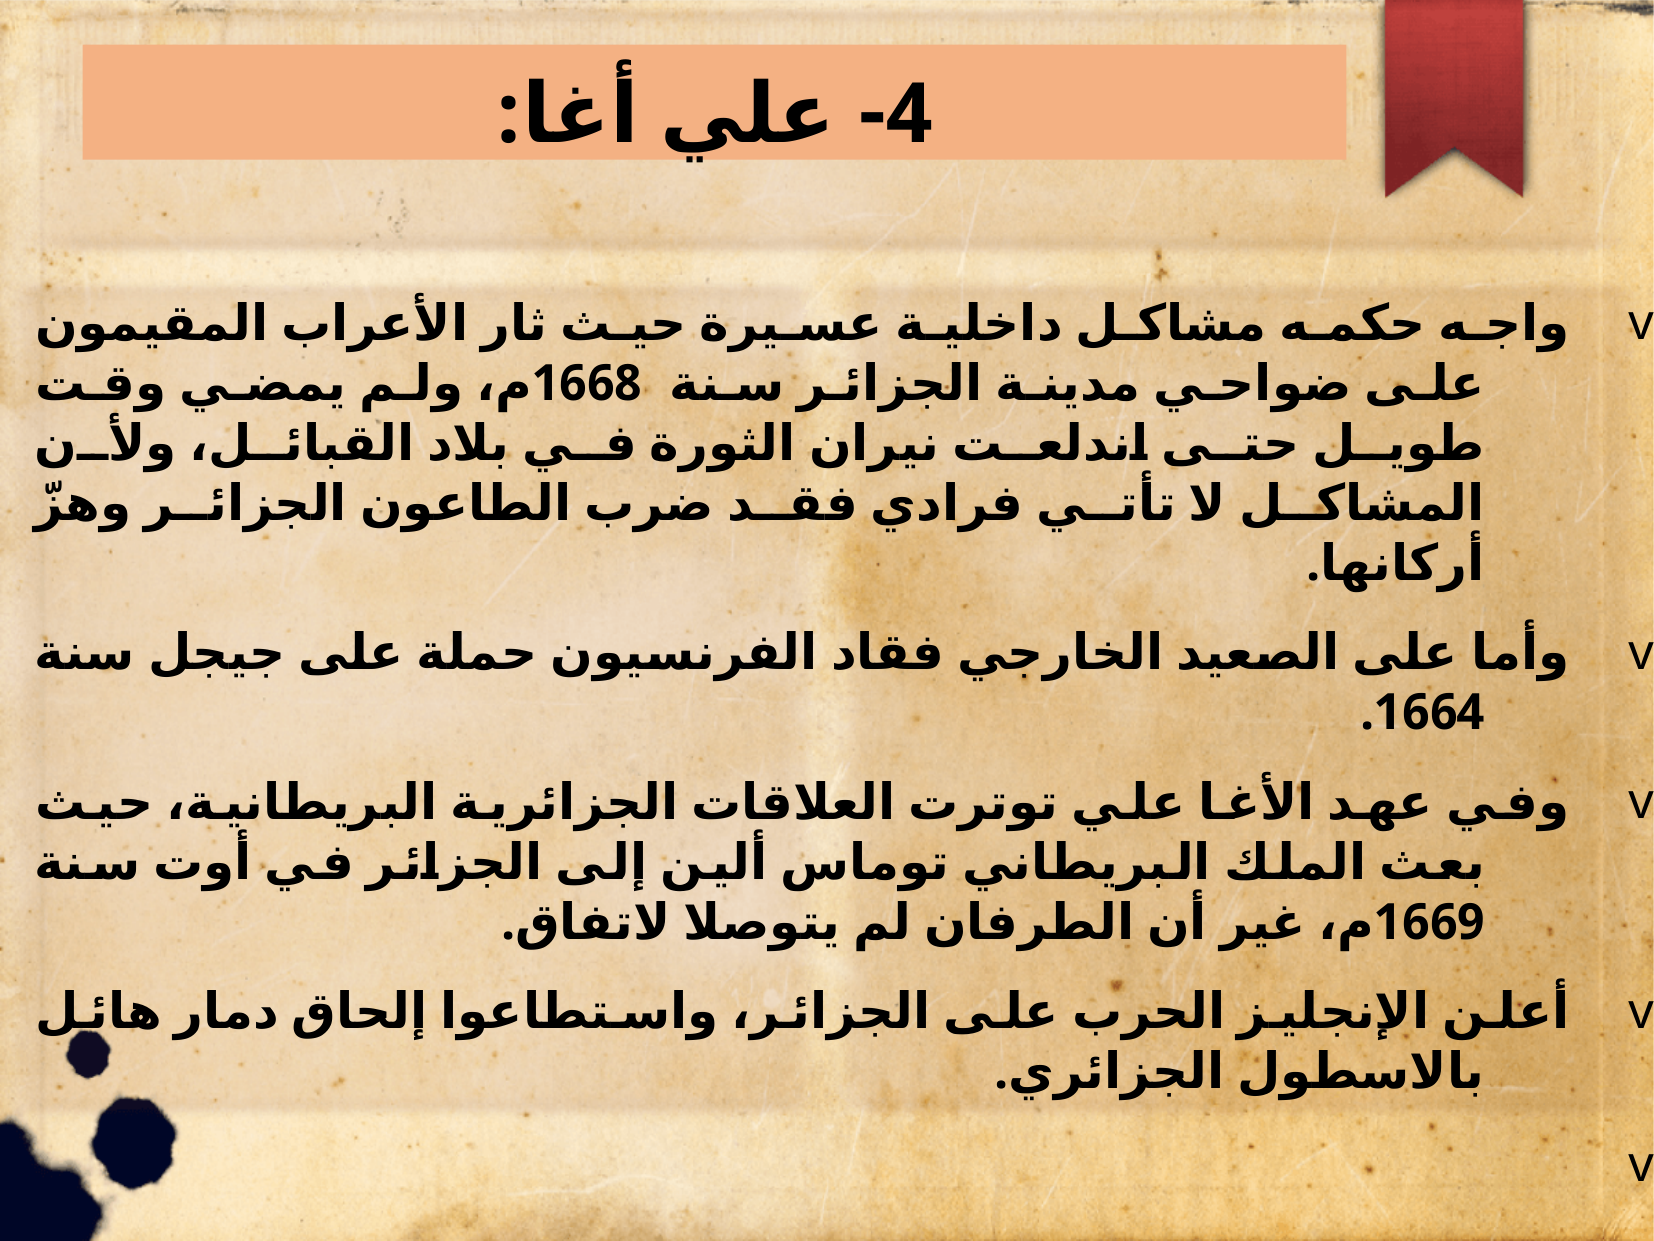

# 4- علي أغا:
واجه حكمه مشاكل داخلية عسيرة حيث ثار الأعراب المقيمون على ضواحي مدينة الجزائر سنة 1668م، ولم يمضي وقت طويل حتى اندلعت نيران الثورة في بلاد القبائل، ولأن المشاكل لا تأتي فرادي فقد ضرب الطاعون الجزائر وهزّ أركانها.
وأما على الصعيد الخارجي فقاد الفرنسيون حملة على جيجل سنة 1664.
وفي عهد الأغا علي توترت العلاقات الجزائرية البريطانية، حيث بعث الملك البريطاني توماس ألين إلى الجزائر في أوت سنة 1669م، غير أن الطرفان لم يتوصلا لاتفاق.
أعلن الإنجليز الحرب على الجزائر، واستطاعوا إلحاق دمار هائل بالاسطول الجزائري.